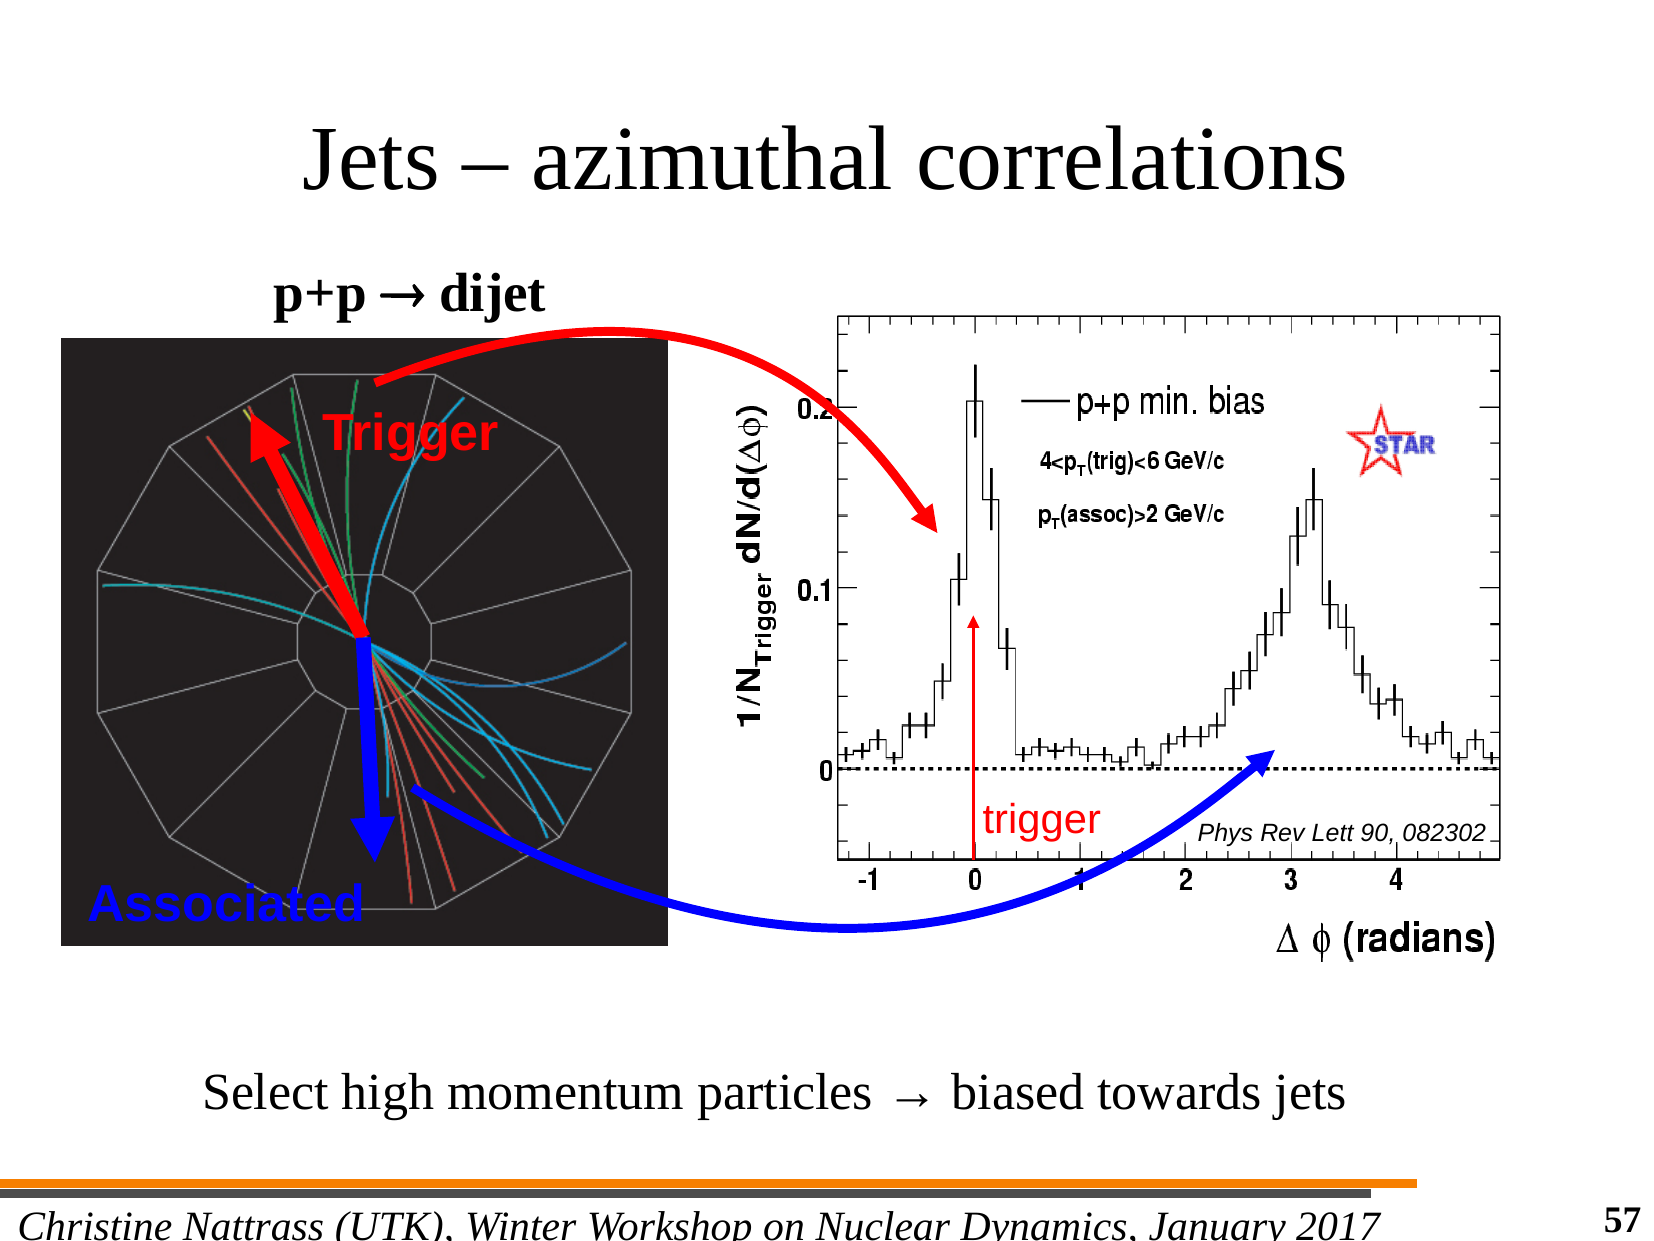

Jets – azimuthal correlations
p+p  dijet
Trigger
trigger
Phys Rev Lett 90, 082302
Associated
Select high momentum particles → biased towards jets